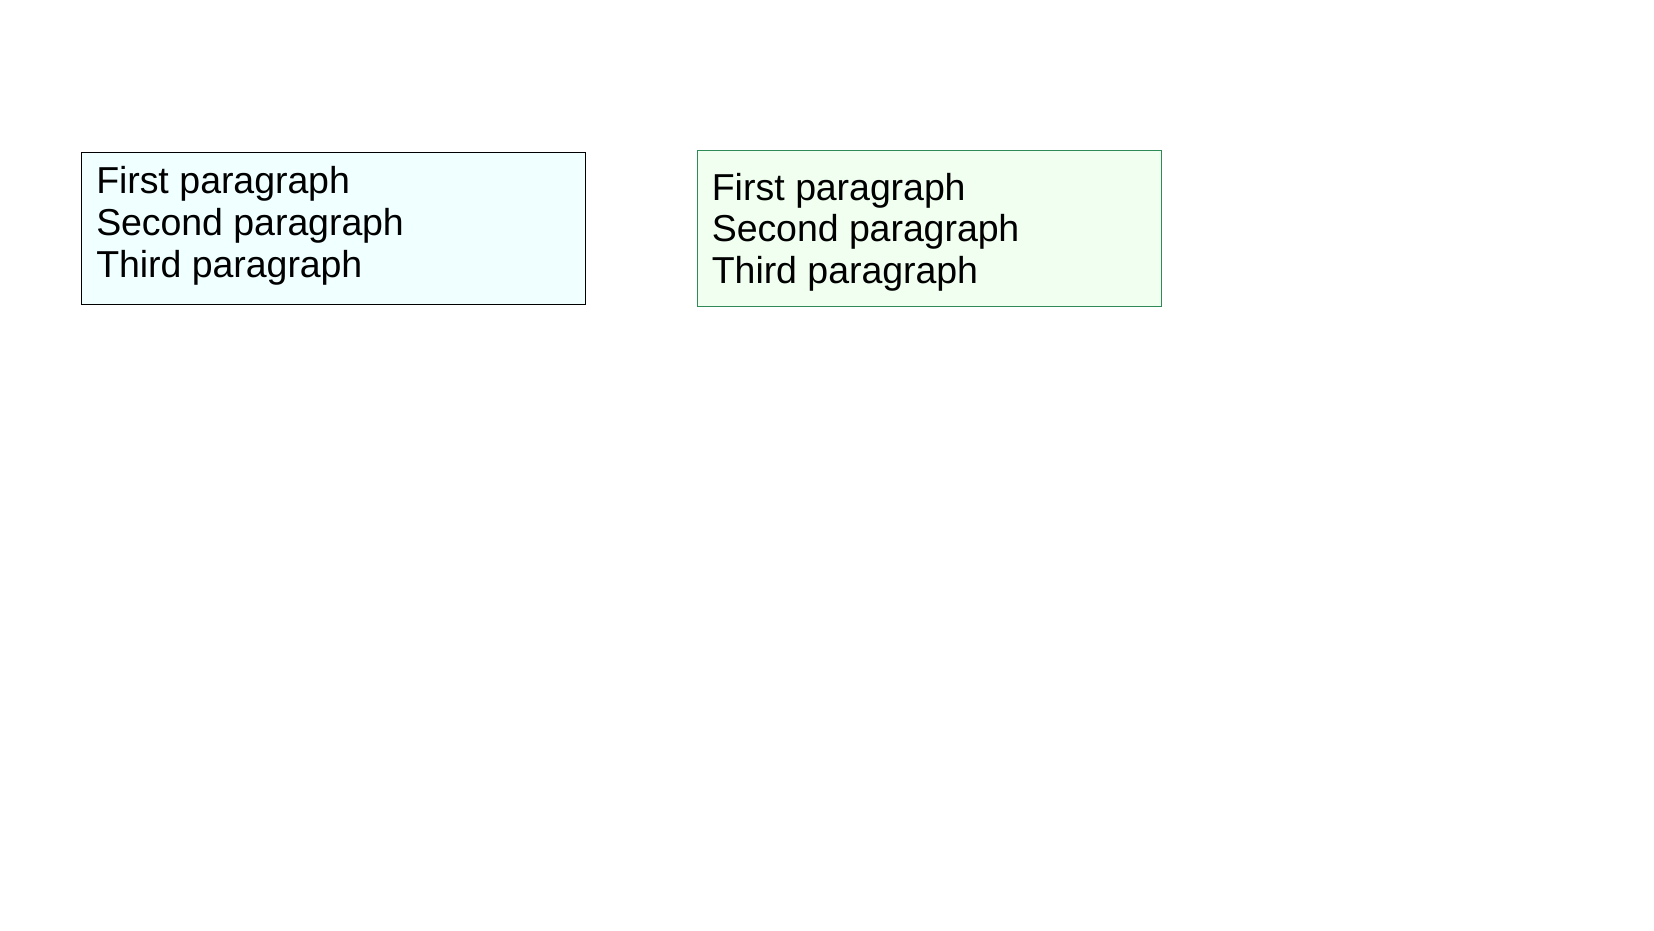

First paragraph
Second paragraph
Third paragraph
First paragraph
Second paragraph
Third paragraph